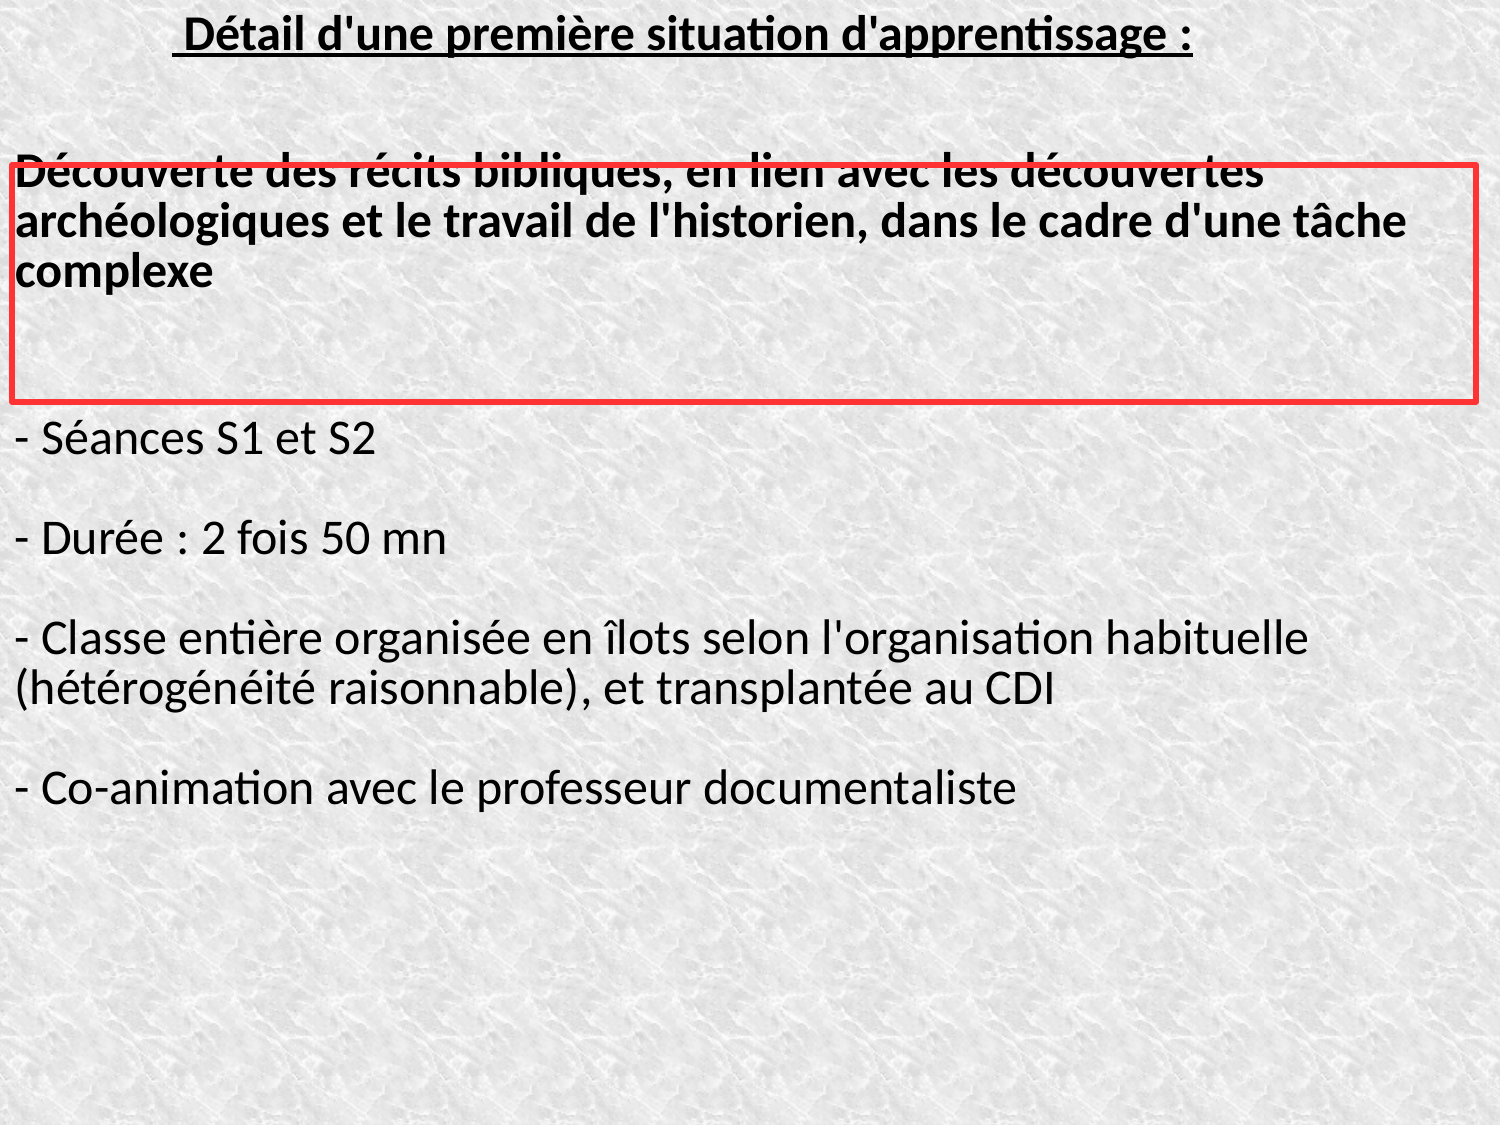

Détail d'une première situation d'apprentissage :
Découverte des récits bibliques, en lien avec les découvertes archéologiques et le travail de l'historien, dans le cadre d'une tâche complexe
- Séances S1 et S2
- Durée : 2 fois 50 mn
- Classe entière organisée en îlots selon l'organisation habituelle (hétérogénéité raisonnable), et transplantée au CDI
- Co-animation avec le professeur documentaliste